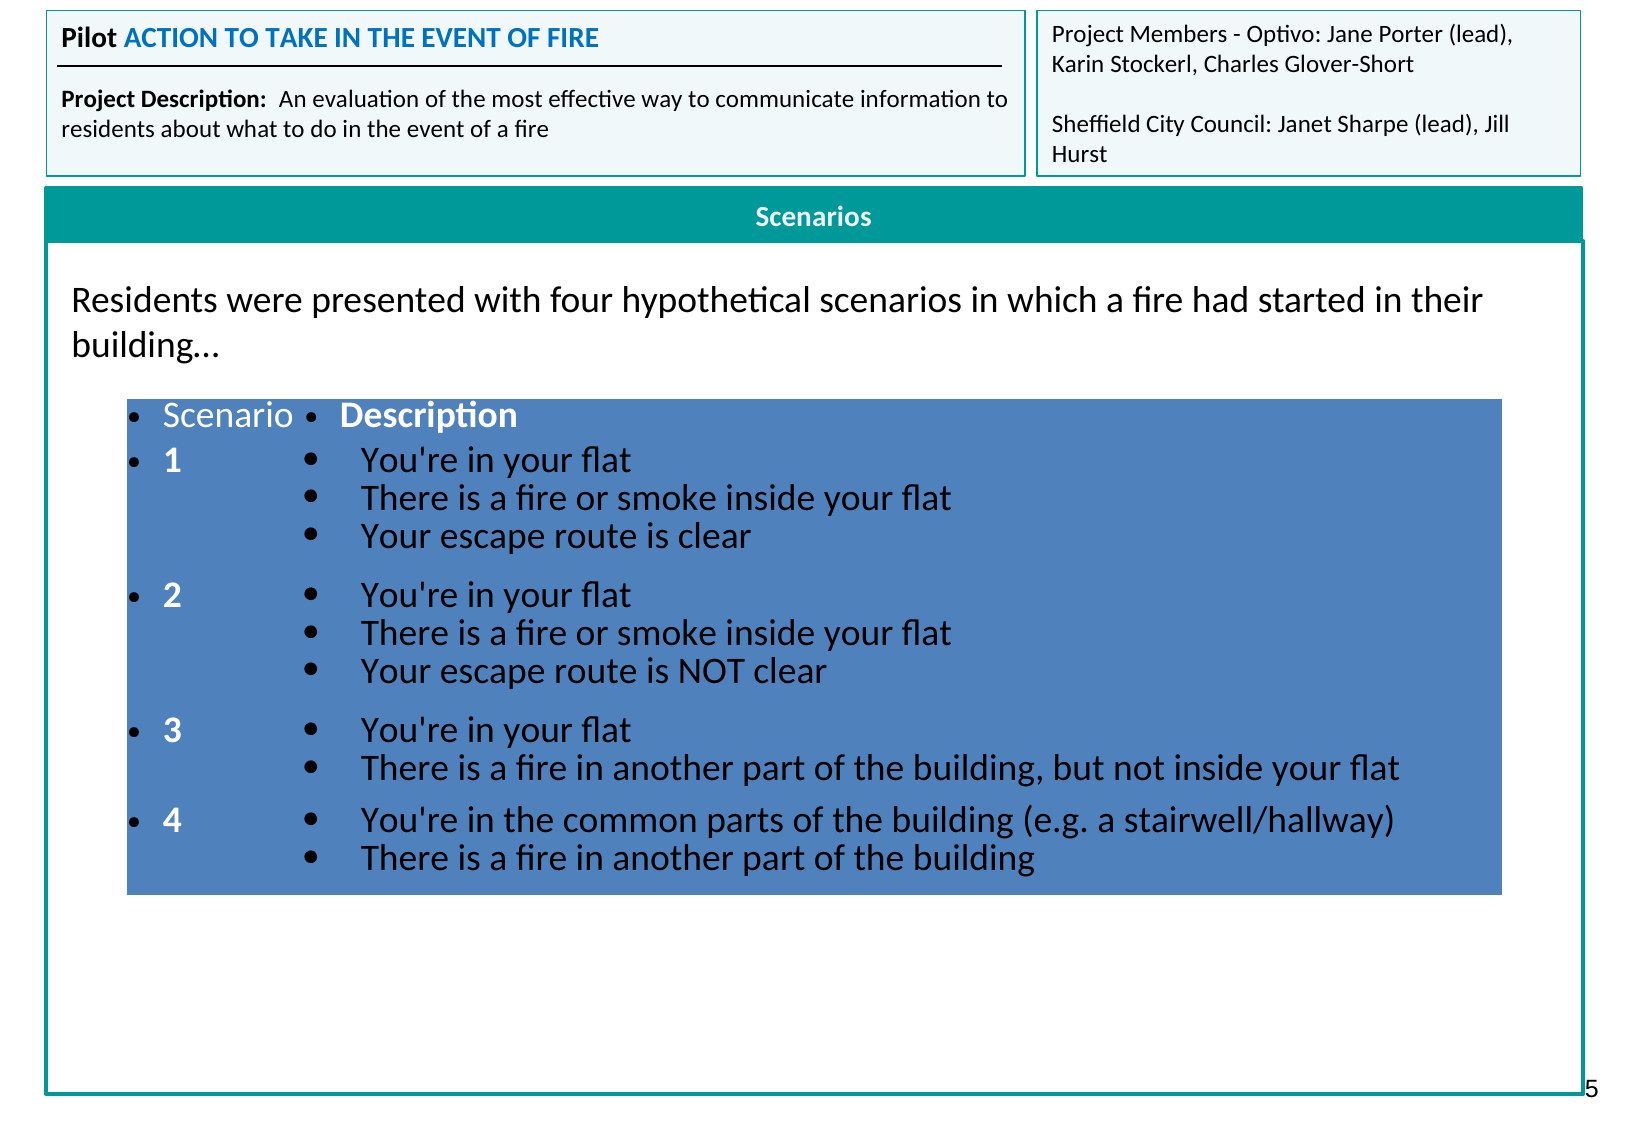

Pilot Action to take in the event of fire
Project Description: An evaluation of the most effective way to communicate information to residents about what to do in the event of a fire
Project Members - Optivo: Jane Porter (lead), Karin Stockerl, Charles Glover-Short
Sheffield City Council: Janet Sharpe (lead), Jill Hurst
Scenarios
Residents were presented with four hypothetical scenarios in which a fire had started in their building…
| Scenario | Description |
| --- | --- |
| 1 | You're in your flat There is a fire or smoke inside your flat Your escape route is clear |
| 2 | You're in your flat There is a fire or smoke inside your flat Your escape route is NOT clear |
| 3 | You're in your flat There is a fire in another part of the building, but not inside your flat |
| 4 | You're in the common parts of the building (e.g. a stairwell/hallway) There is a fire in another part of the building |